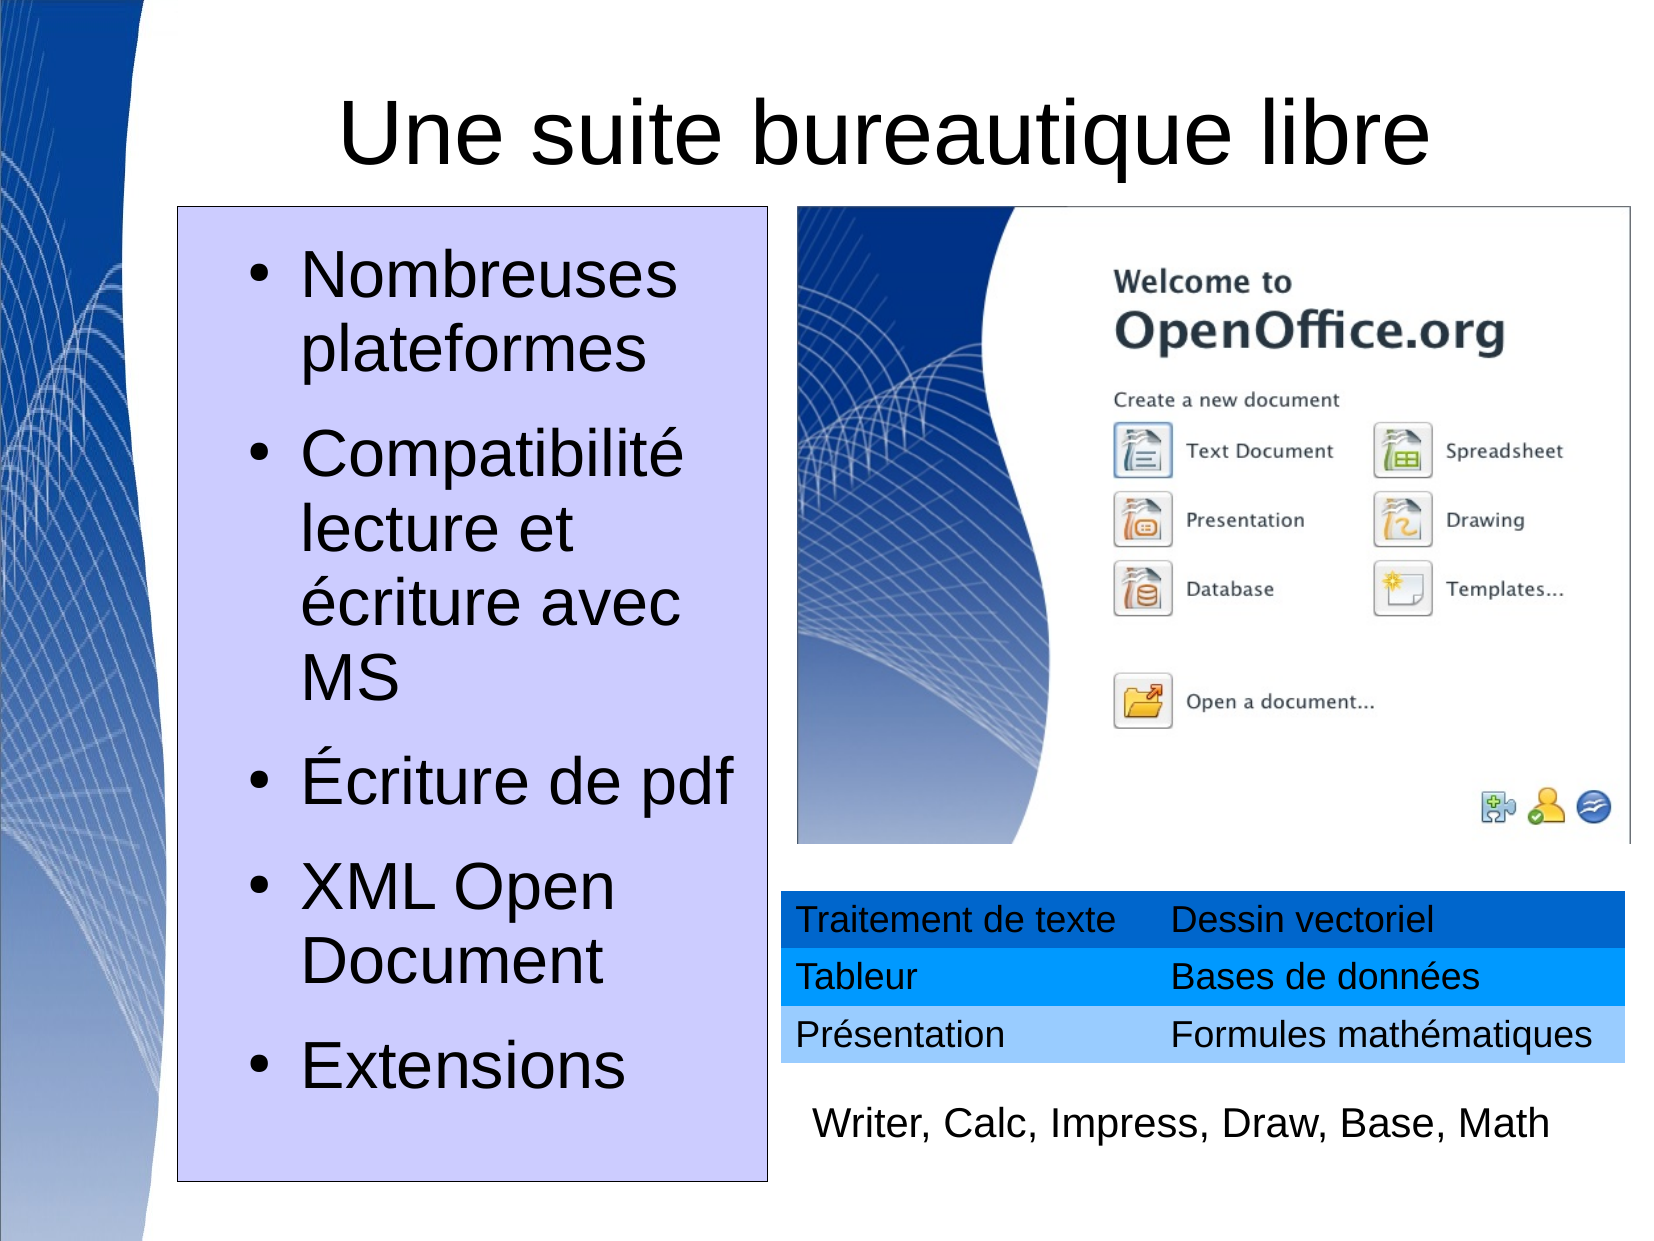

# Une suite bureautique libre
Nombreuses plateformes
Compatibilité lecture et écriture avec MS
Écriture de pdf
XML Open Document
Extensions
| Traitement de texte | Dessin vectoriel |
| --- | --- |
| Tableur | Bases de données |
| Présentation | Formules mathématiques |
Writer, Calc, Impress, Draw, Base, Math